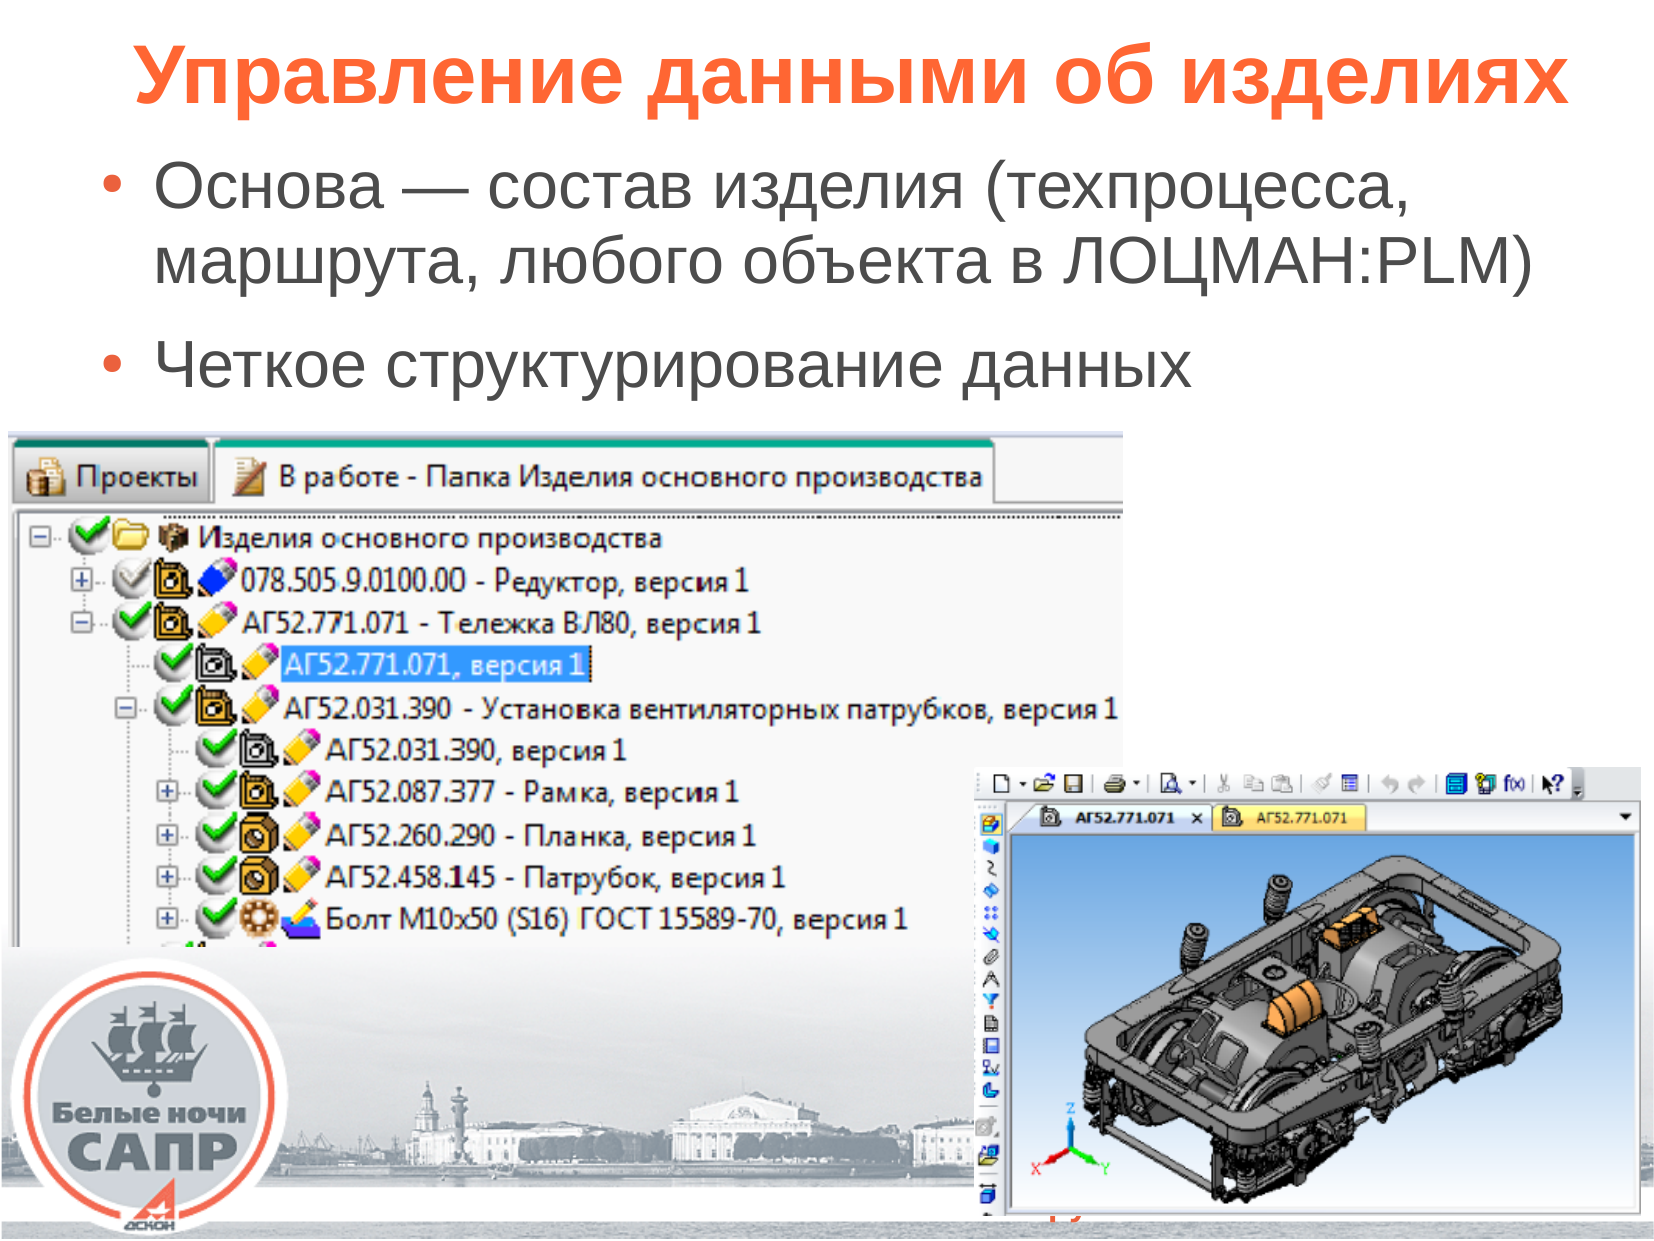

# Управление данными об изделиях
Основа — состав изделия (техпроцесса, маршрута, любого объекта в ЛОЦМАН:PLM)
Четкое структурирование данных